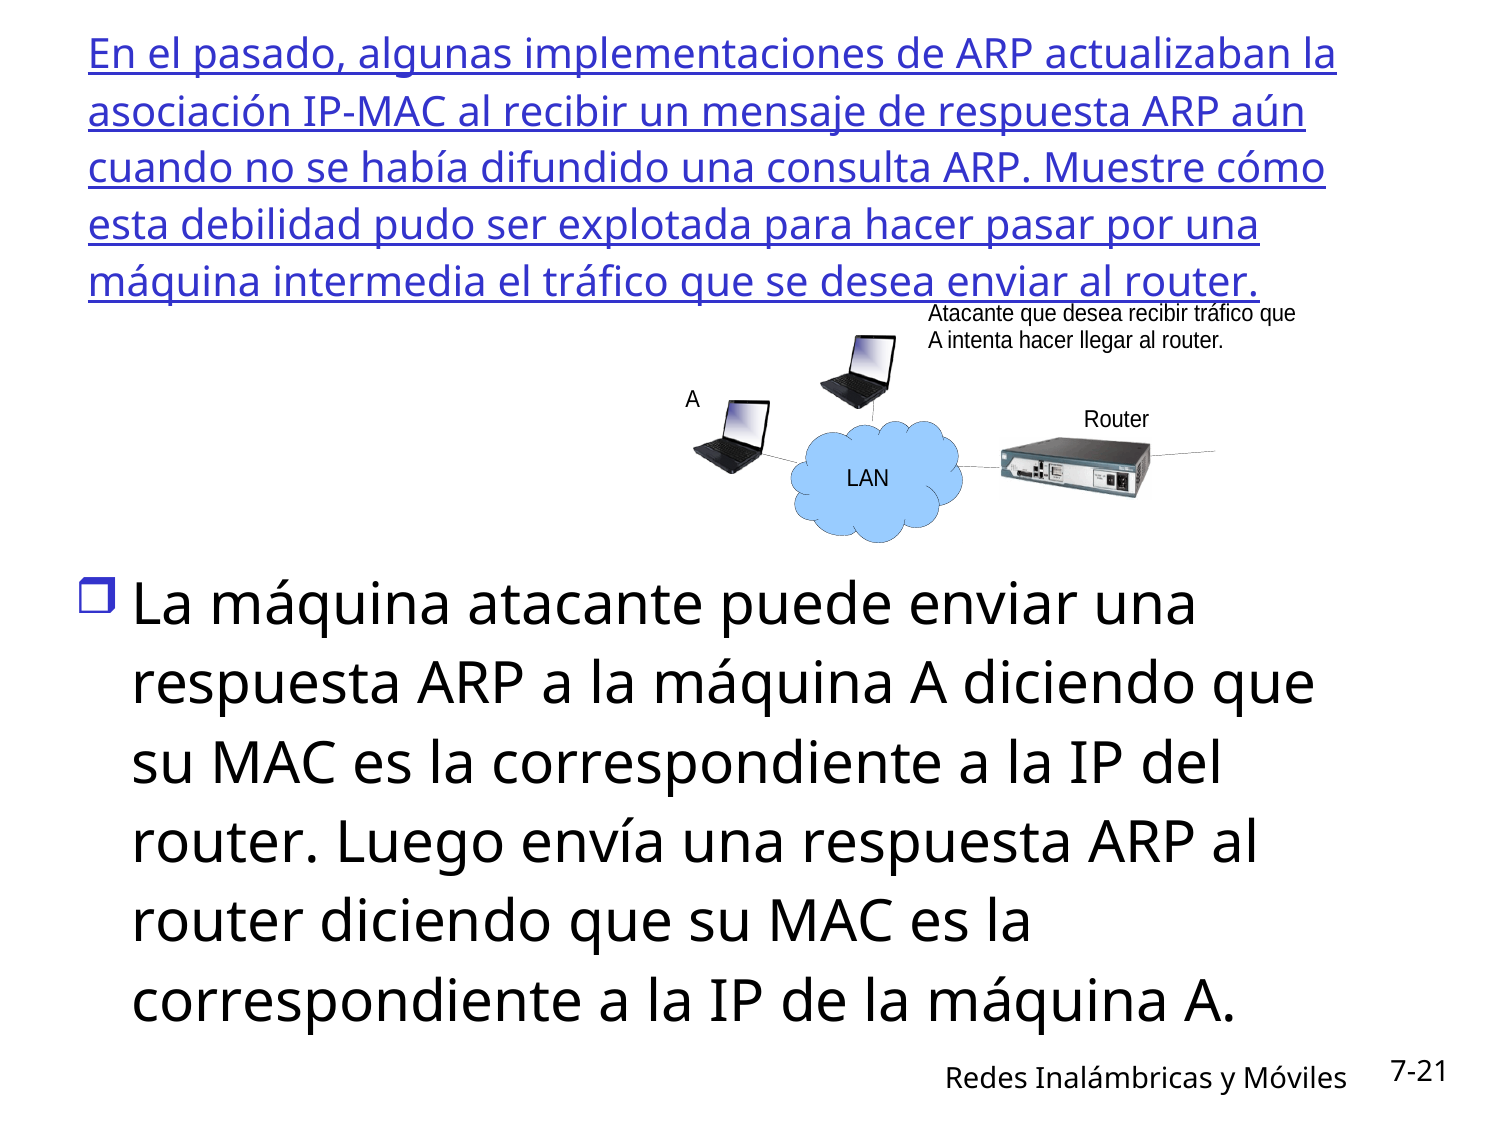

# En el pasado, algunas implementaciones de ARP actualizaban la asociación IP-MAC al recibir un mensaje de respuesta ARP aún cuando no se había difundido una consulta ARP. Muestre cómo esta debilidad pudo ser explotada para hacer pasar por una máquina intermedia el tráfico que se desea enviar al router.
La máquina atacante puede enviar una respuesta ARP a la máquina A diciendo que su MAC es la correspondiente a la IP del router. Luego envía una respuesta ARP al router diciendo que su MAC es la correspondiente a la IP de la máquina A.
21